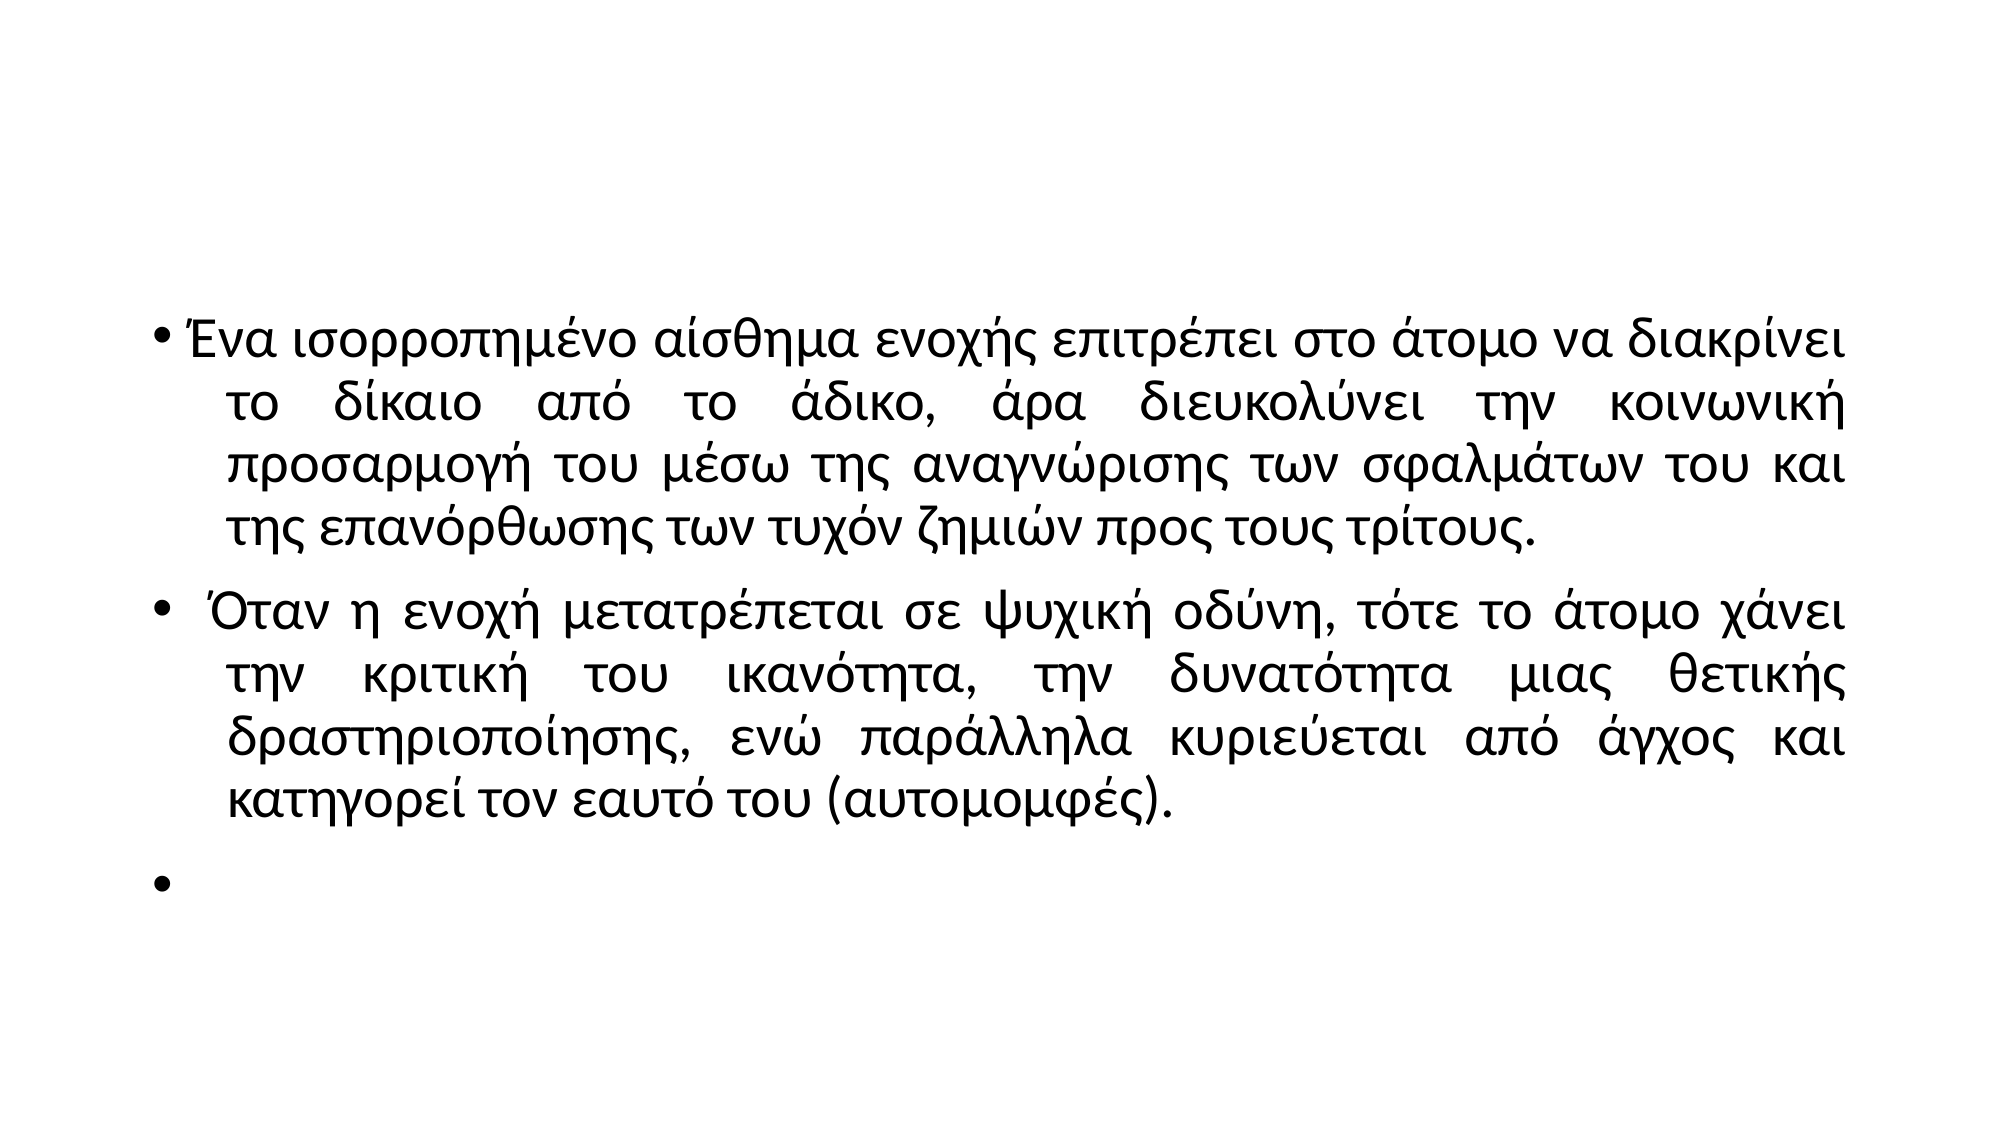

#
Ένα ισορροπημένο αίσθημα ενοχής επιτρέπει στο άτομο να διακρίνει το δίκαιο από το άδικο, άρα διευκολύνει την κοινωνική προσαρμογή του μέσω της αναγνώρισης των σφαλμάτων του και της επανόρθωσης των τυχόν ζημιών προς τους τρίτους.
 Όταν η ενοχή μετατρέπεται σε ψυχική οδύνη, τότε το άτομο χάνει την κριτική του ικανότητα, την δυνατότητα μιας θετικής δραστηριοποίησης, ενώ παράλληλα κυριεύεται από άγχος και κατηγορεί τον εαυτό του (αυτομομφές).